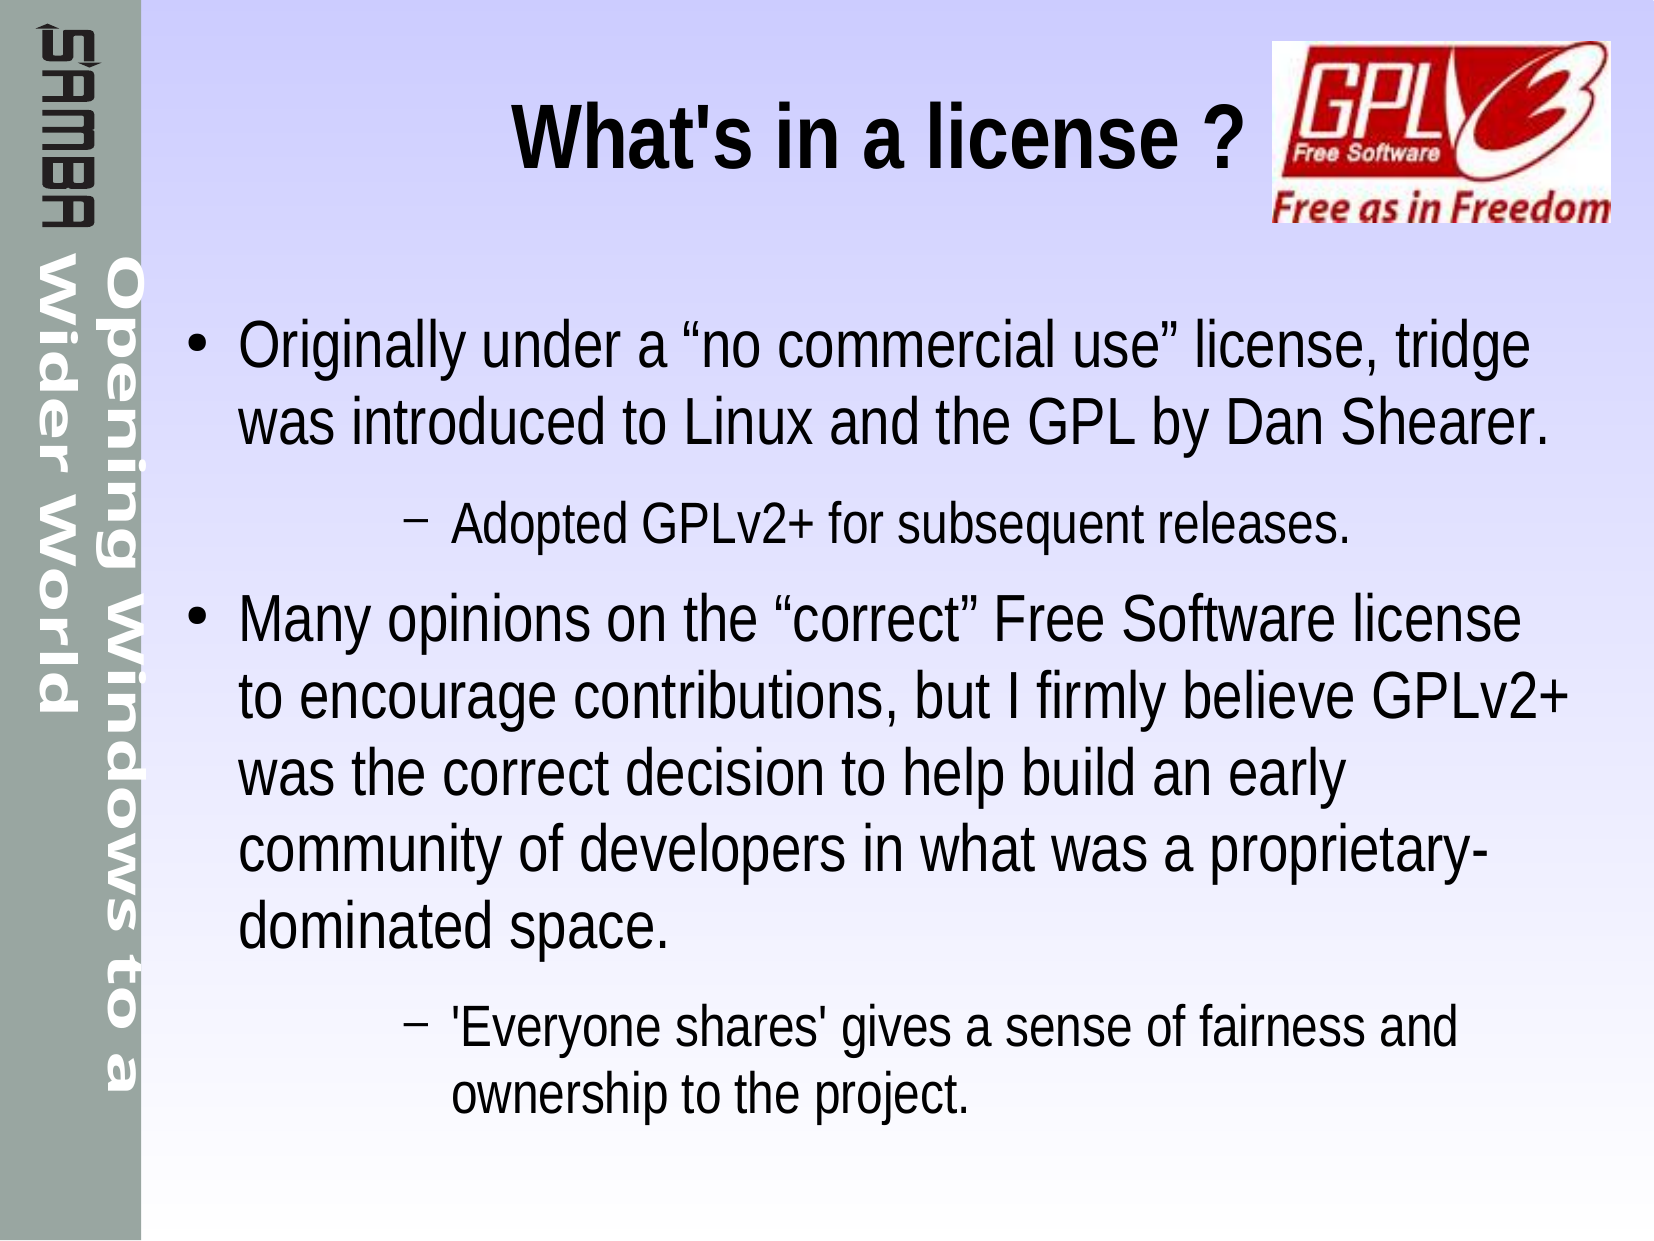

# What's in a license ?
Originally under a “no commercial use” license, tridge was introduced to Linux and the GPL by Dan Shearer.
Adopted GPLv2+ for subsequent releases.
Many opinions on the “correct” Free Software license to encourage contributions, but I firmly believe GPLv2+ was the correct decision to help build an early community of developers in what was a proprietary-dominated space.
'Everyone shares' gives a sense of fairness and ownership to the project.